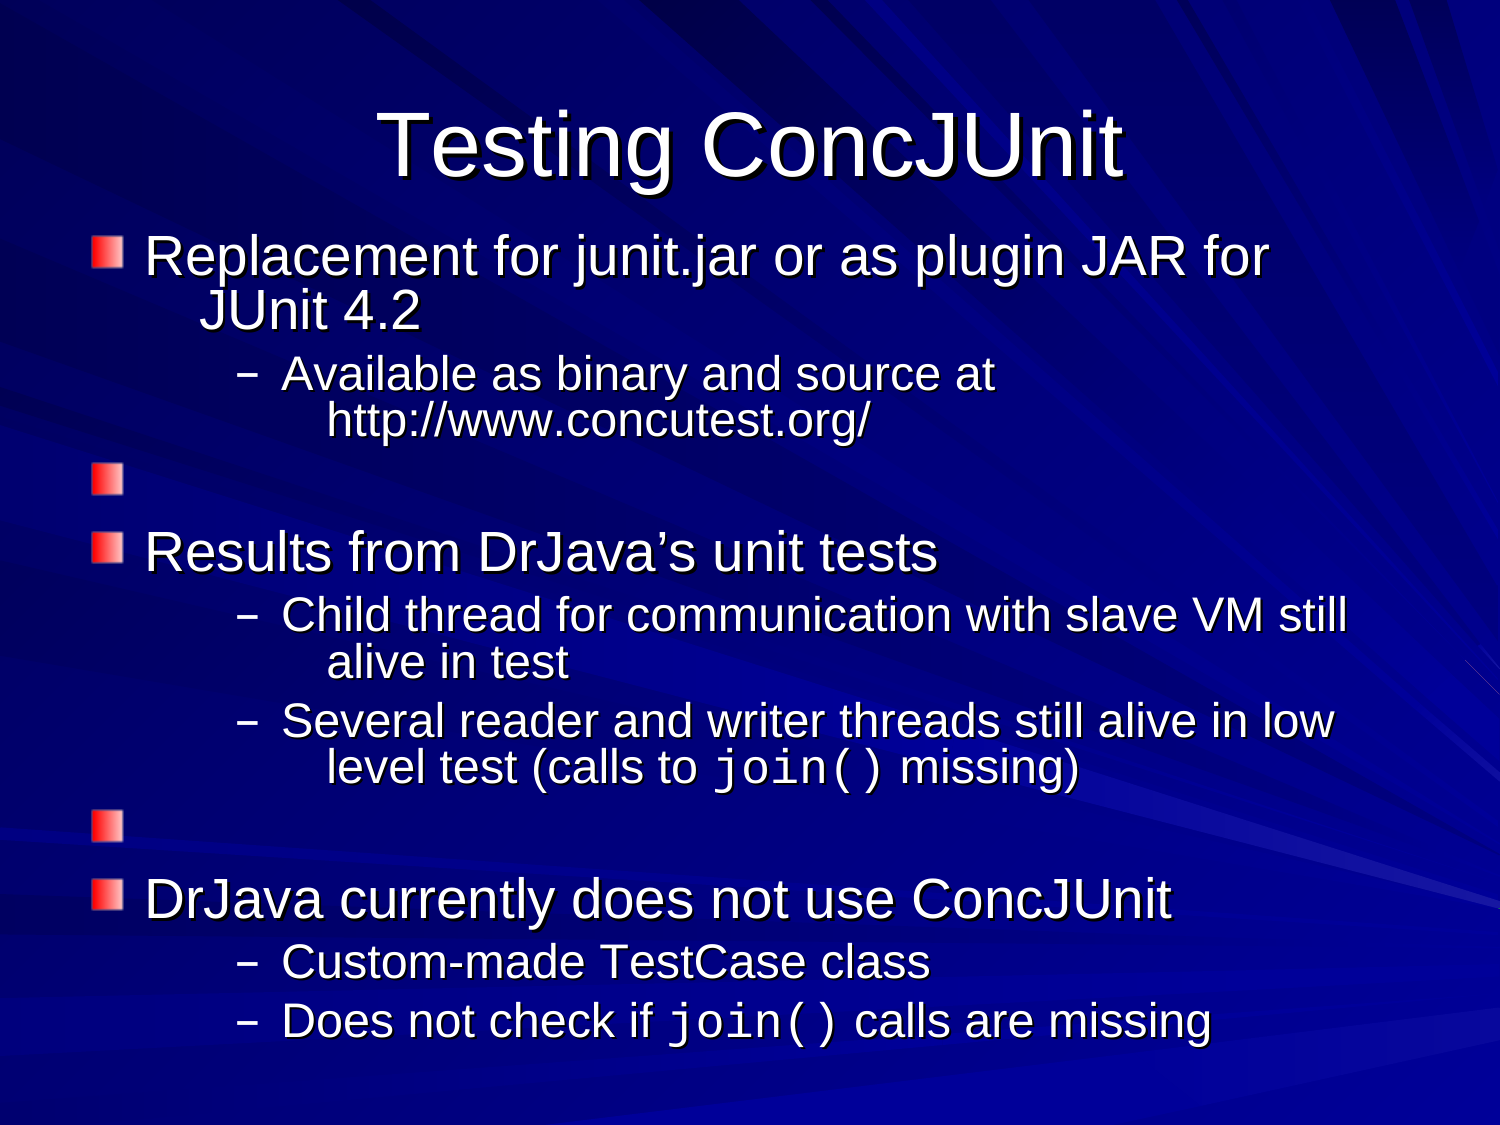

# Testing ConcJUnit
Replacement for junit.jar or as plugin JAR for JUnit 4.2
Available as binary and source at http://www.concutest.org/
Results from DrJava’s unit tests
Child thread for communication with slave VM still alive in test
Several reader and writer threads still alive in low level test (calls to join() missing)
DrJava currently does not use ConcJUnit
Custom-made TestCase class
Does not check if join() calls are missing